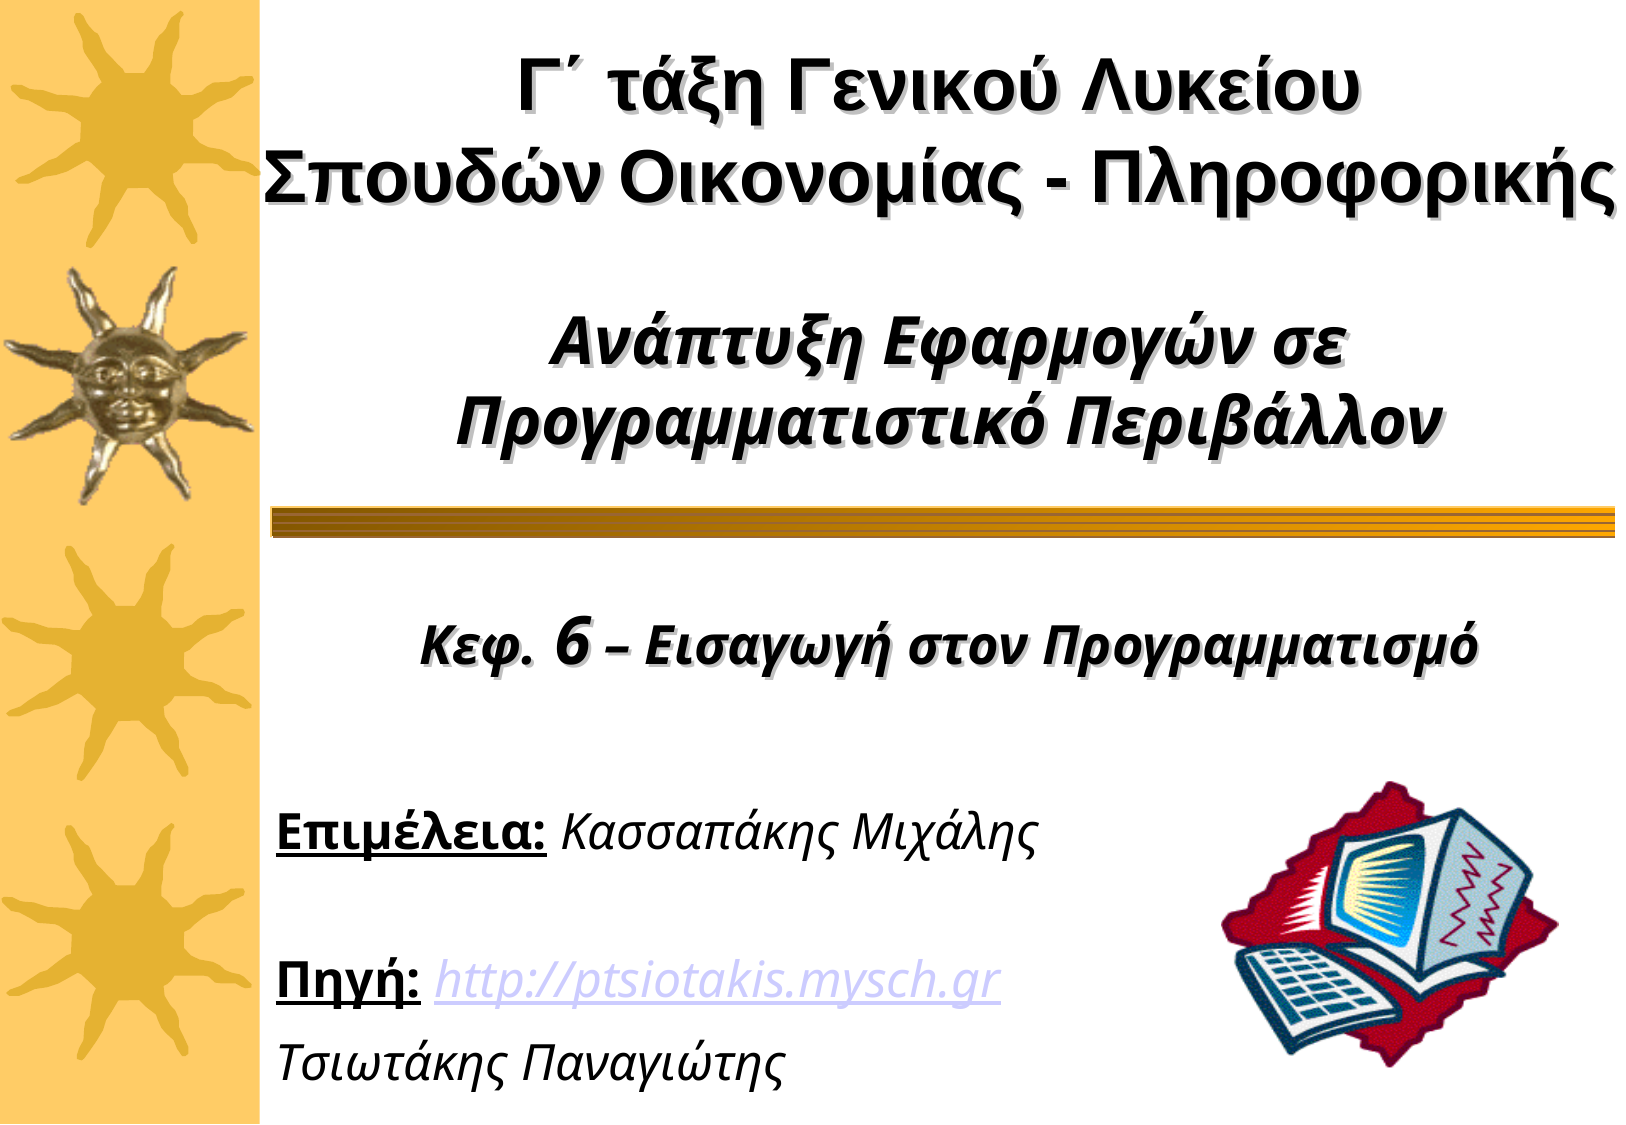

Γ΄ τάξη Γενικού Λυκείου
Σπουδών Οικονομίας - Πληροφορικής
# Ανάπτυξη Εφαρμογών σε Προγραμματιστικό Περιβάλλον
Κεφ. 6 – Εισαγωγή στον Προγραμματισμό
Επιμέλεια: Κασσαπάκης Μιχάλης
Πηγή: http://ptsiotakis.mysch.gr
Τσιωτάκης Παναγιώτης